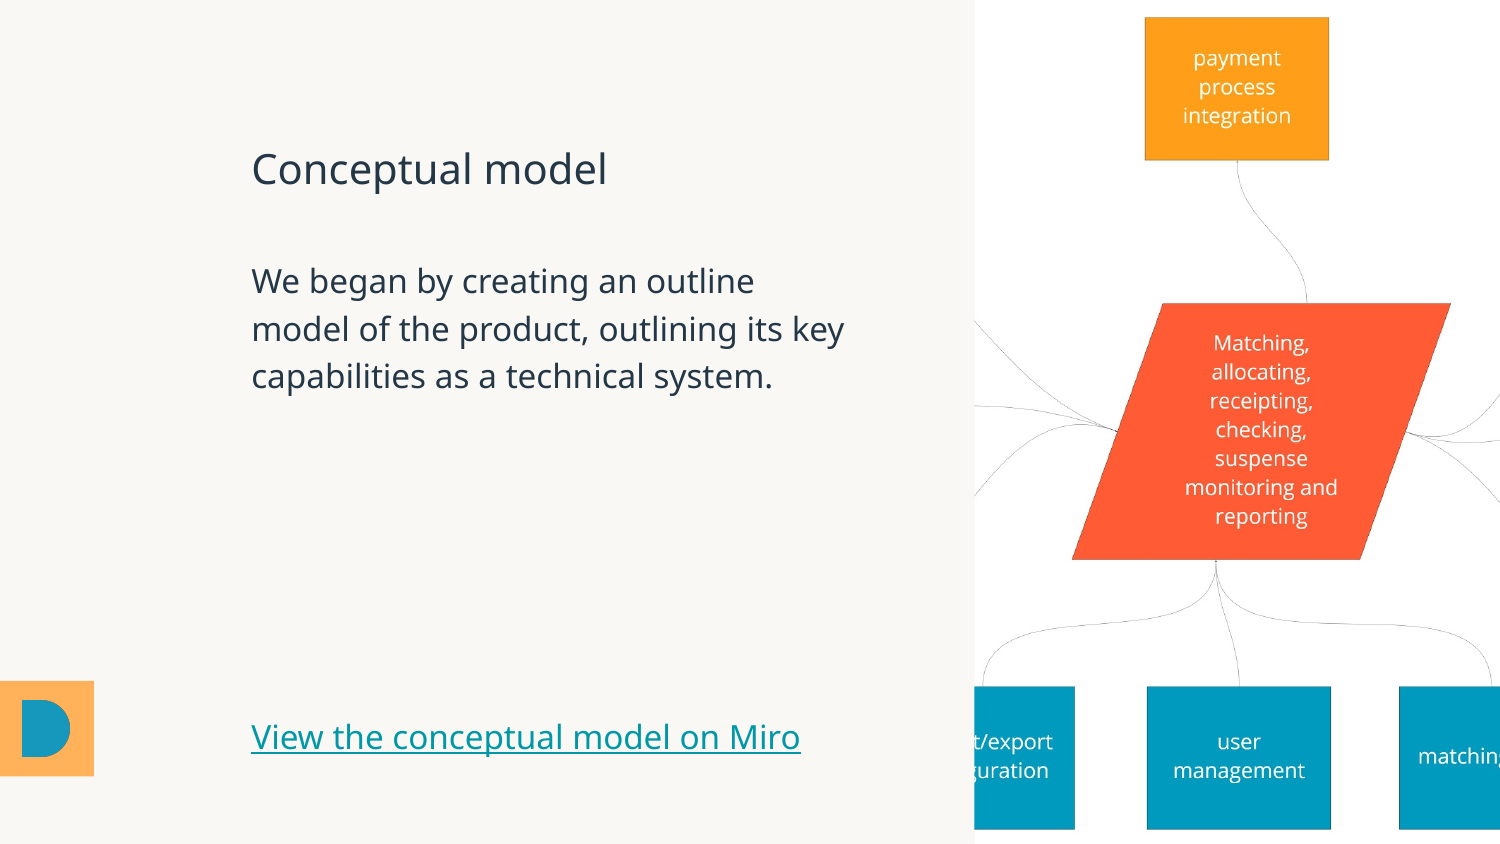

Conceptual model
# We began by creating an outline model of the product, outlining its key capabilities as a technical system.
View the conceptual model on Miro